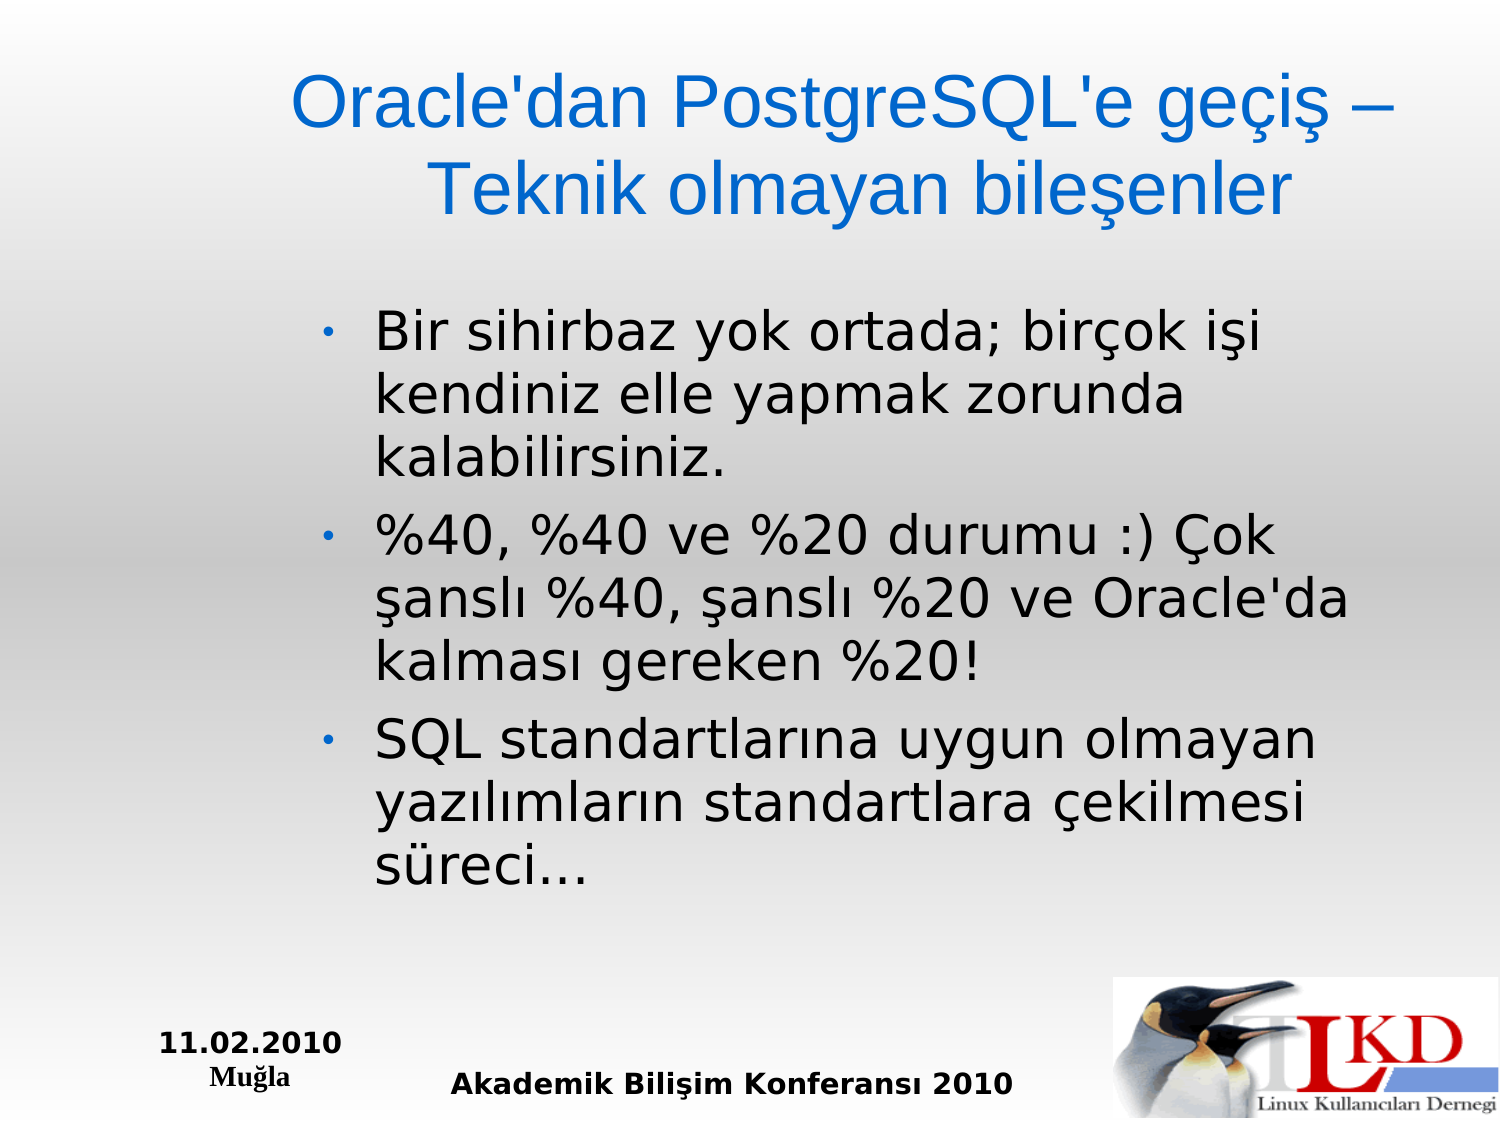

# Oracle'dan PostgreSQL'e geçiş – Teknik olmayan bileşenler
Bir sihirbaz yok ortada; birçok işi kendiniz elle yapmak zorunda kalabilirsiniz.
%40, %40 ve %20 durumu :) Çok şanslı %40, şanslı %20 ve Oracle'da kalması gereken %20!
SQL standartlarına uygun olmayan yazılımların standartlara çekilmesi süreci...